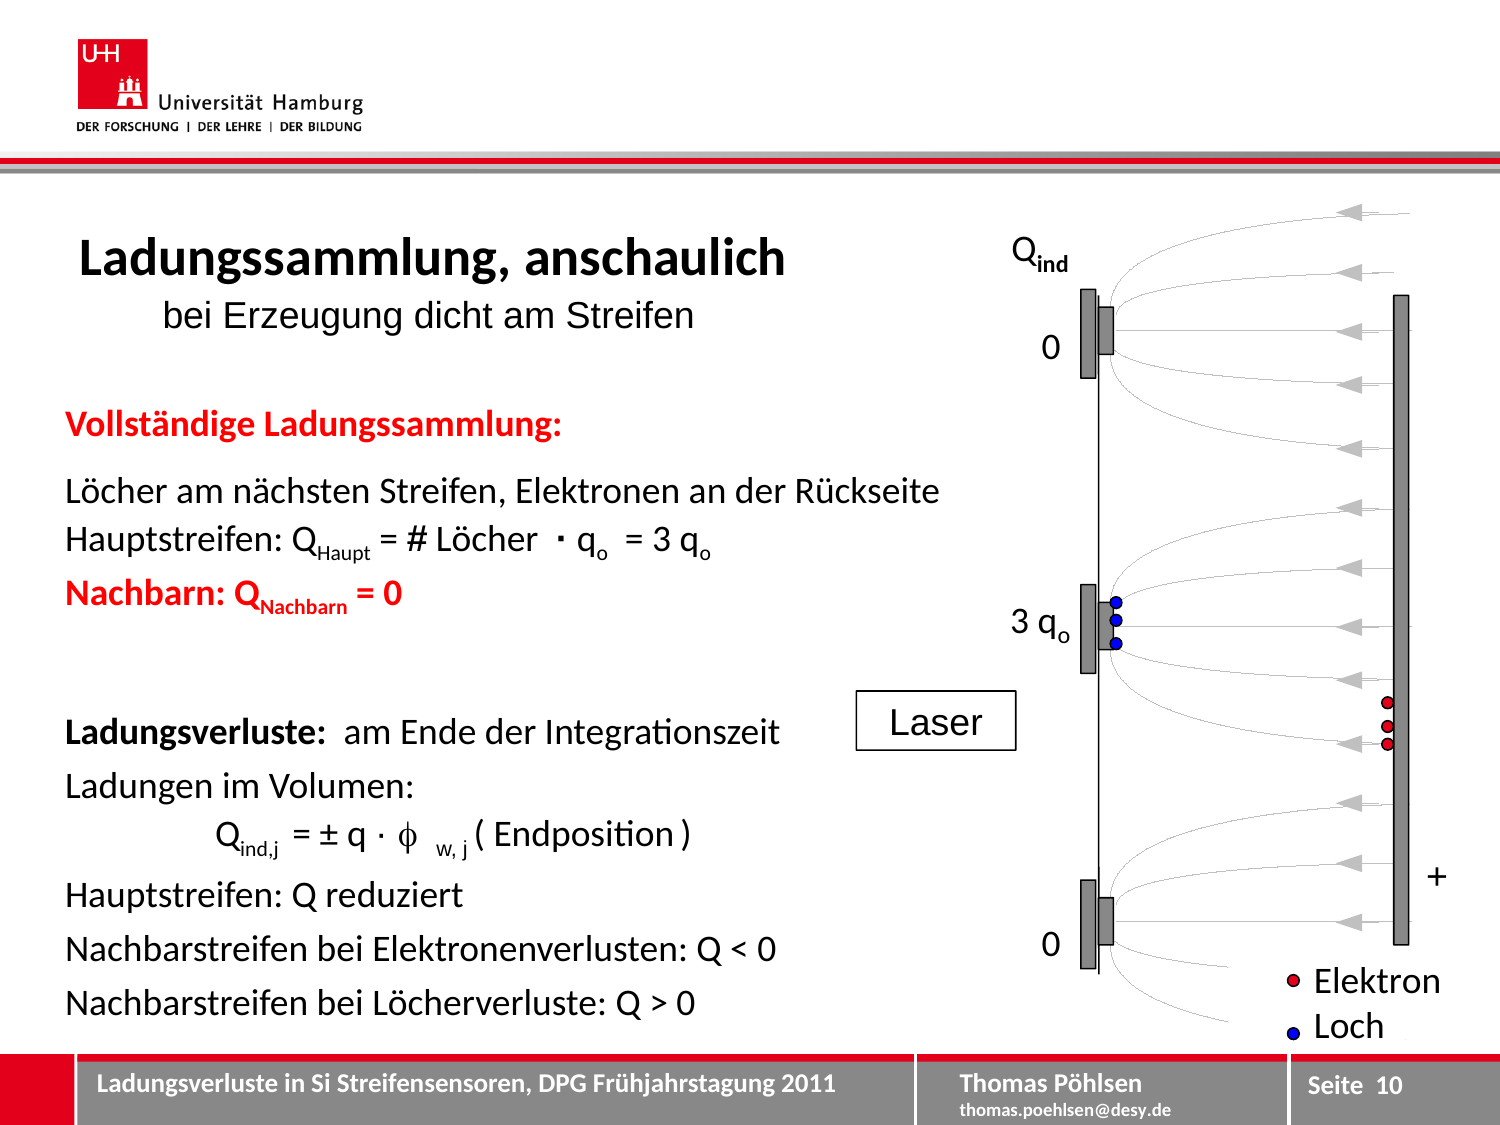

# Ladungssammlung, anschaulich
Qind
0
3 qo
0
bei Erzeugung dicht am Streifen
Vollständige Ladungssammlung:
Löcher am nächsten Streifen, Elektronen an der Rückseite	Hauptstreifen: QHaupt = # Löcher · qo = 3 qo		Nachbarn: QNachbarn = 0
Ladungsverluste: am Ende der Integrationszeit 		Ladungen im Volumen:					Qind,j = ± q · w, j ( Endposition )		Hauptstreifen: Q reduziert				Nachbarstreifen bei Elektronenverlusten: Q < 0		Nachbarstreifen bei Löcherverluste: Q > 0
Laser
+
Elektron
Loch